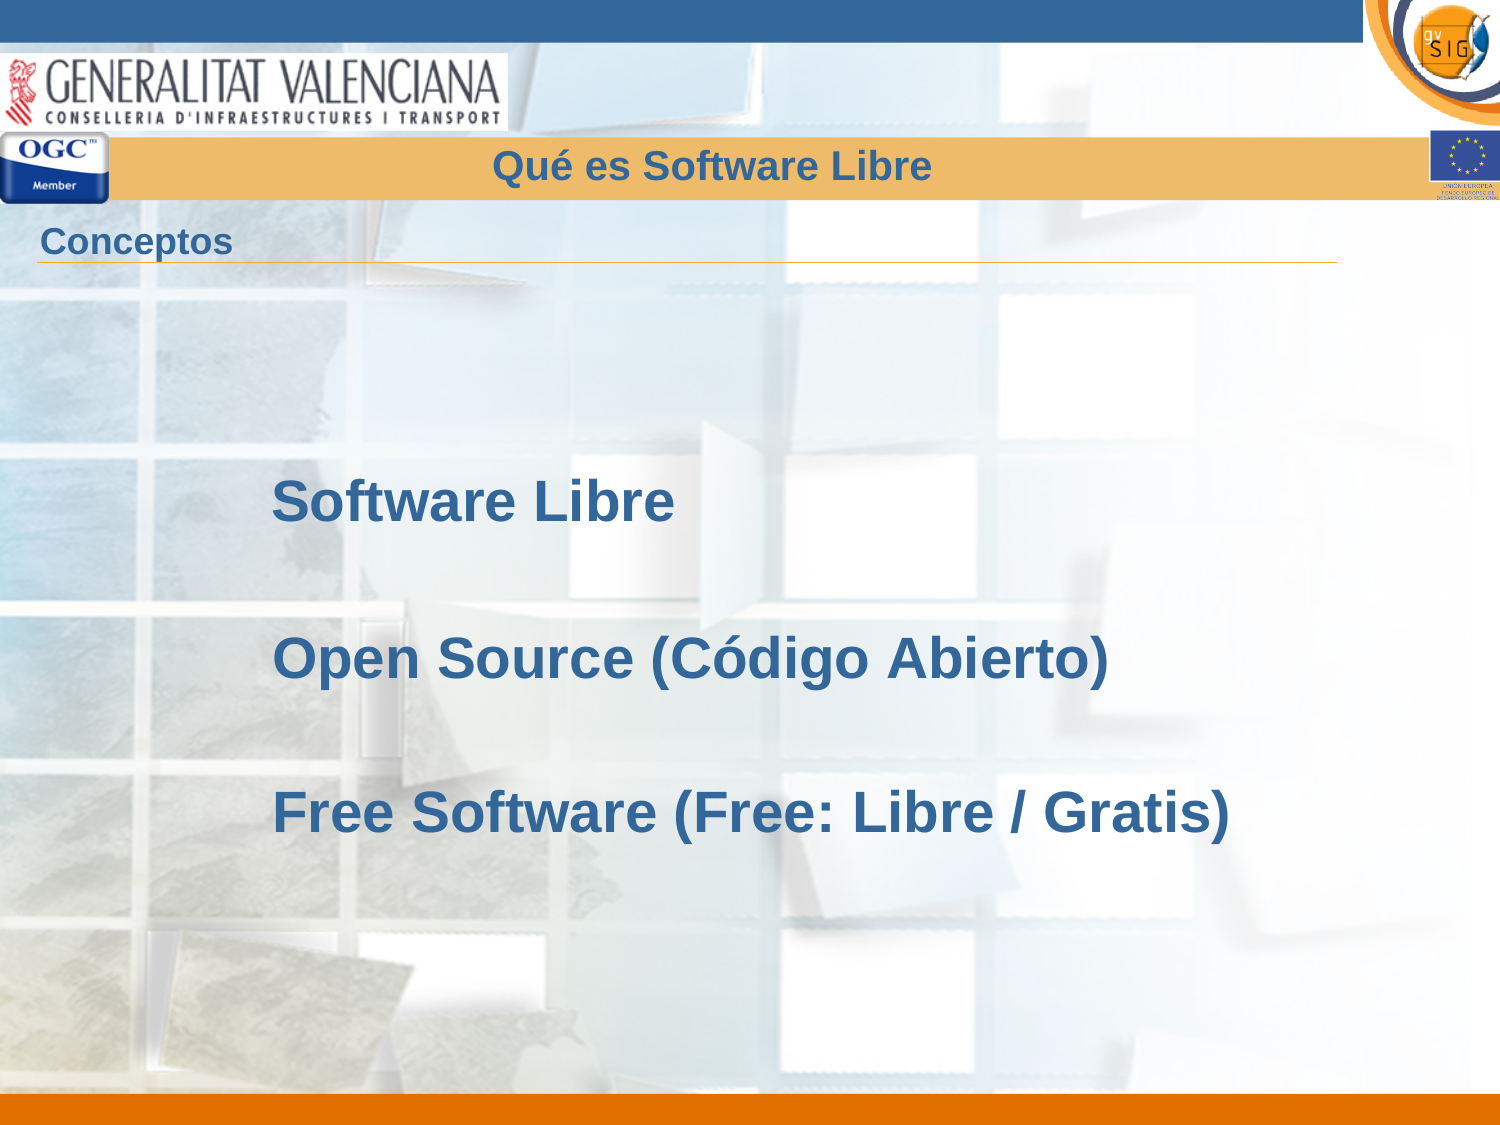

Qué es Software Libre
Conceptos
# Software Libre
 Open Source (Código Abierto)
 Free Software (Free: Libre / Gratis)